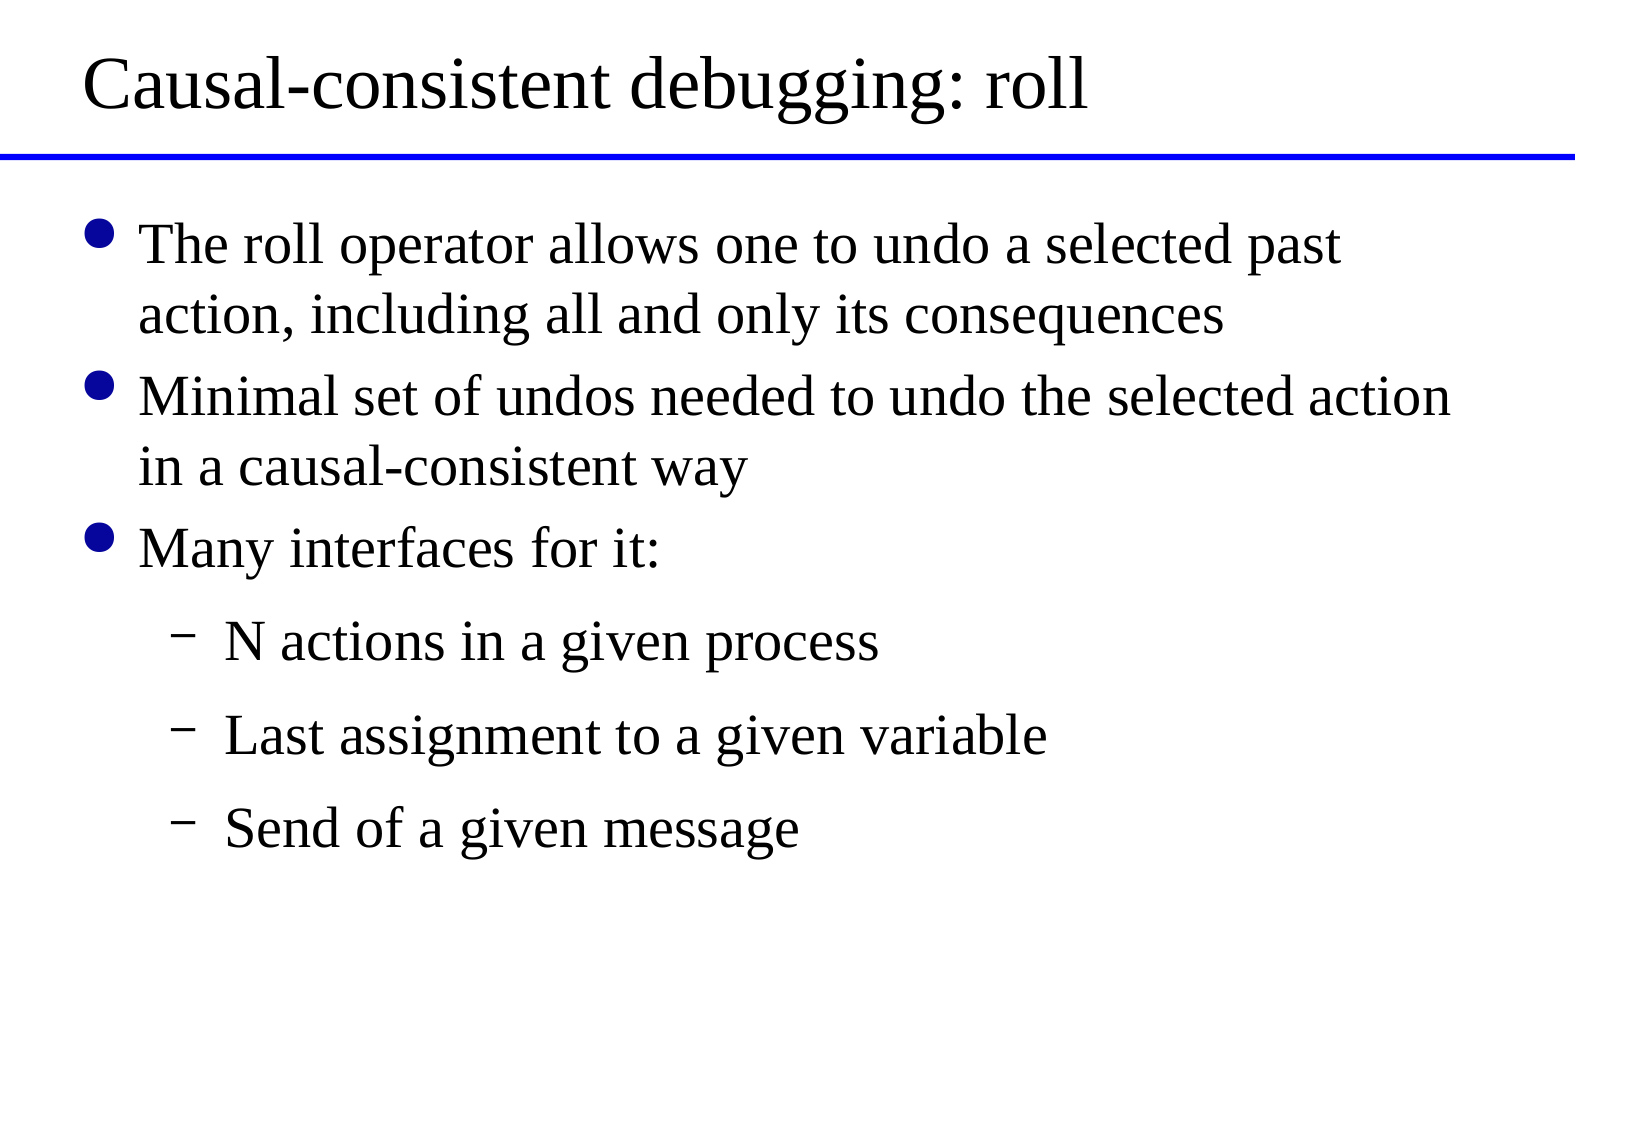

# Causal-consistent debugging: roll
The roll operator allows one to undo a selected past action, including all and only its consequences
Minimal set of undos needed to undo the selected action in a causal-consistent way
Many interfaces for it:
N actions in a given process
Last assignment to a given variable
Send of a given message